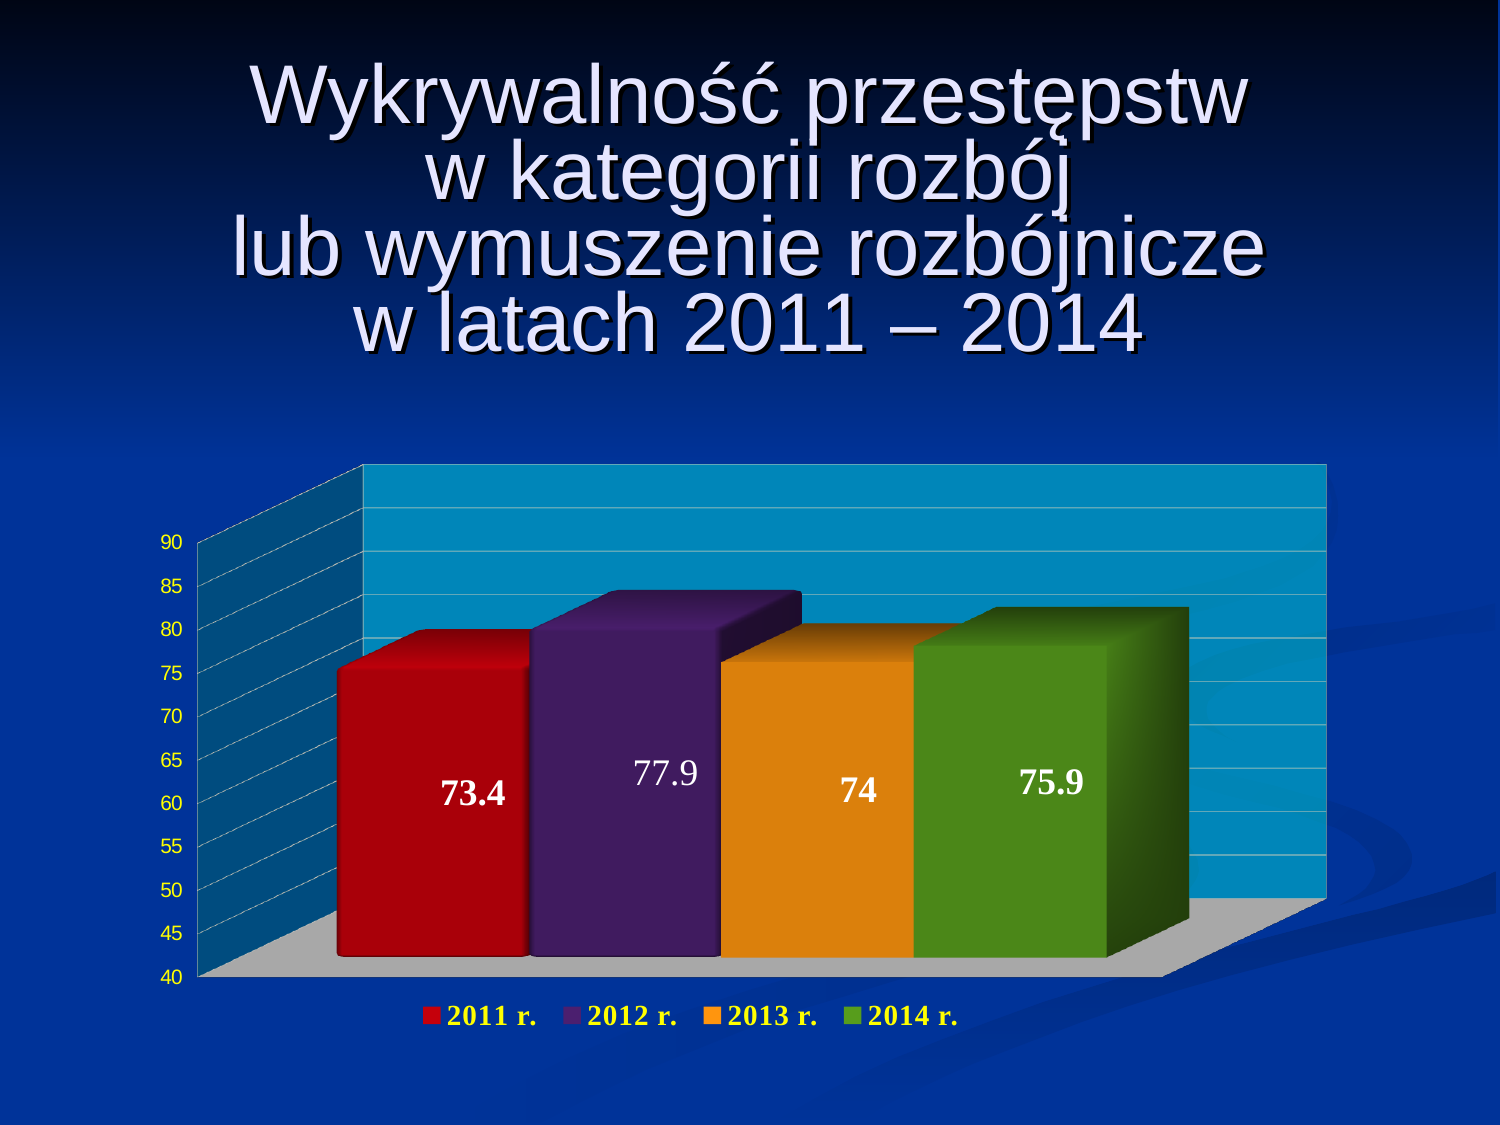

# Wykrywalność przestępstw w kategorii rozbój lub wymuszenie rozbójnicze w latach 2011 – 2014
[unsupported chart]